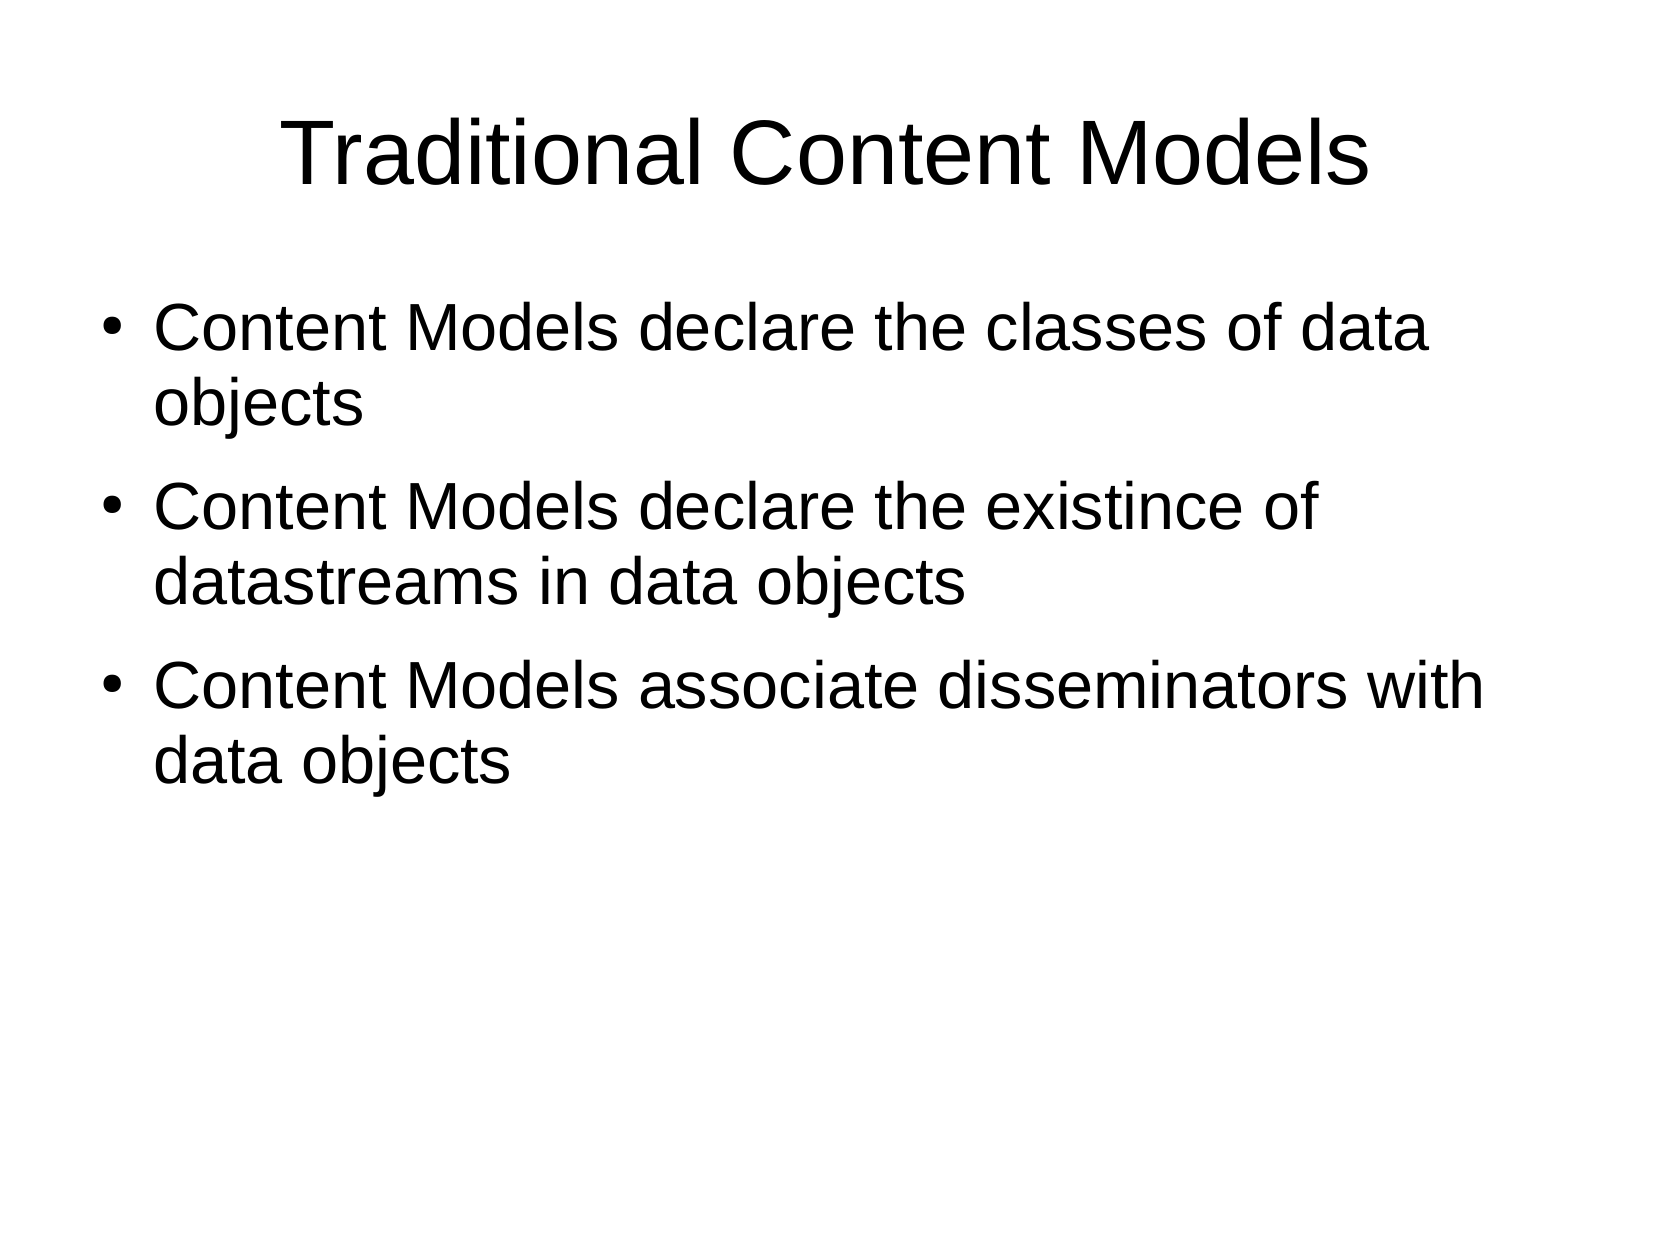

# Traditional Content Models
Content Models declare the classes of data objects
Content Models declare the existince of datastreams in data objects
Content Models associate disseminators with data objects